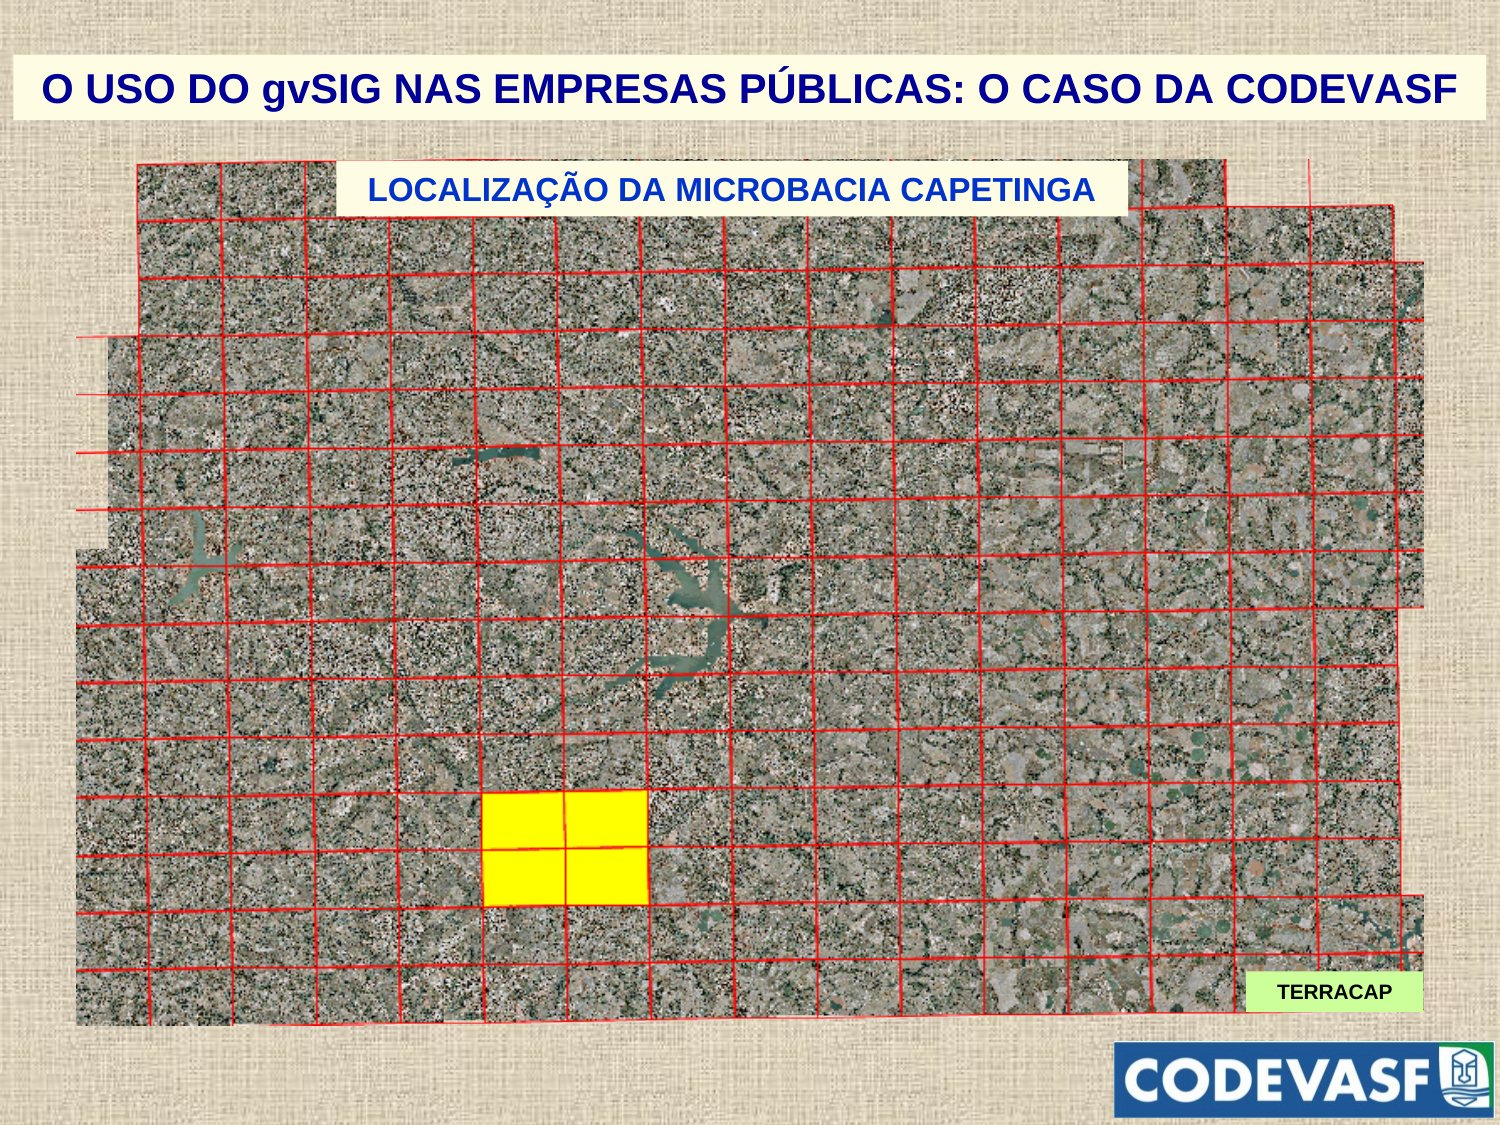

O USO DO gvSIG NAS EMPRESAS PÚBLICAS: O CASO DA CODEVASF
LOCALIZAÇÃO DA MICROBACIA CAPETINGA
TERRACAP